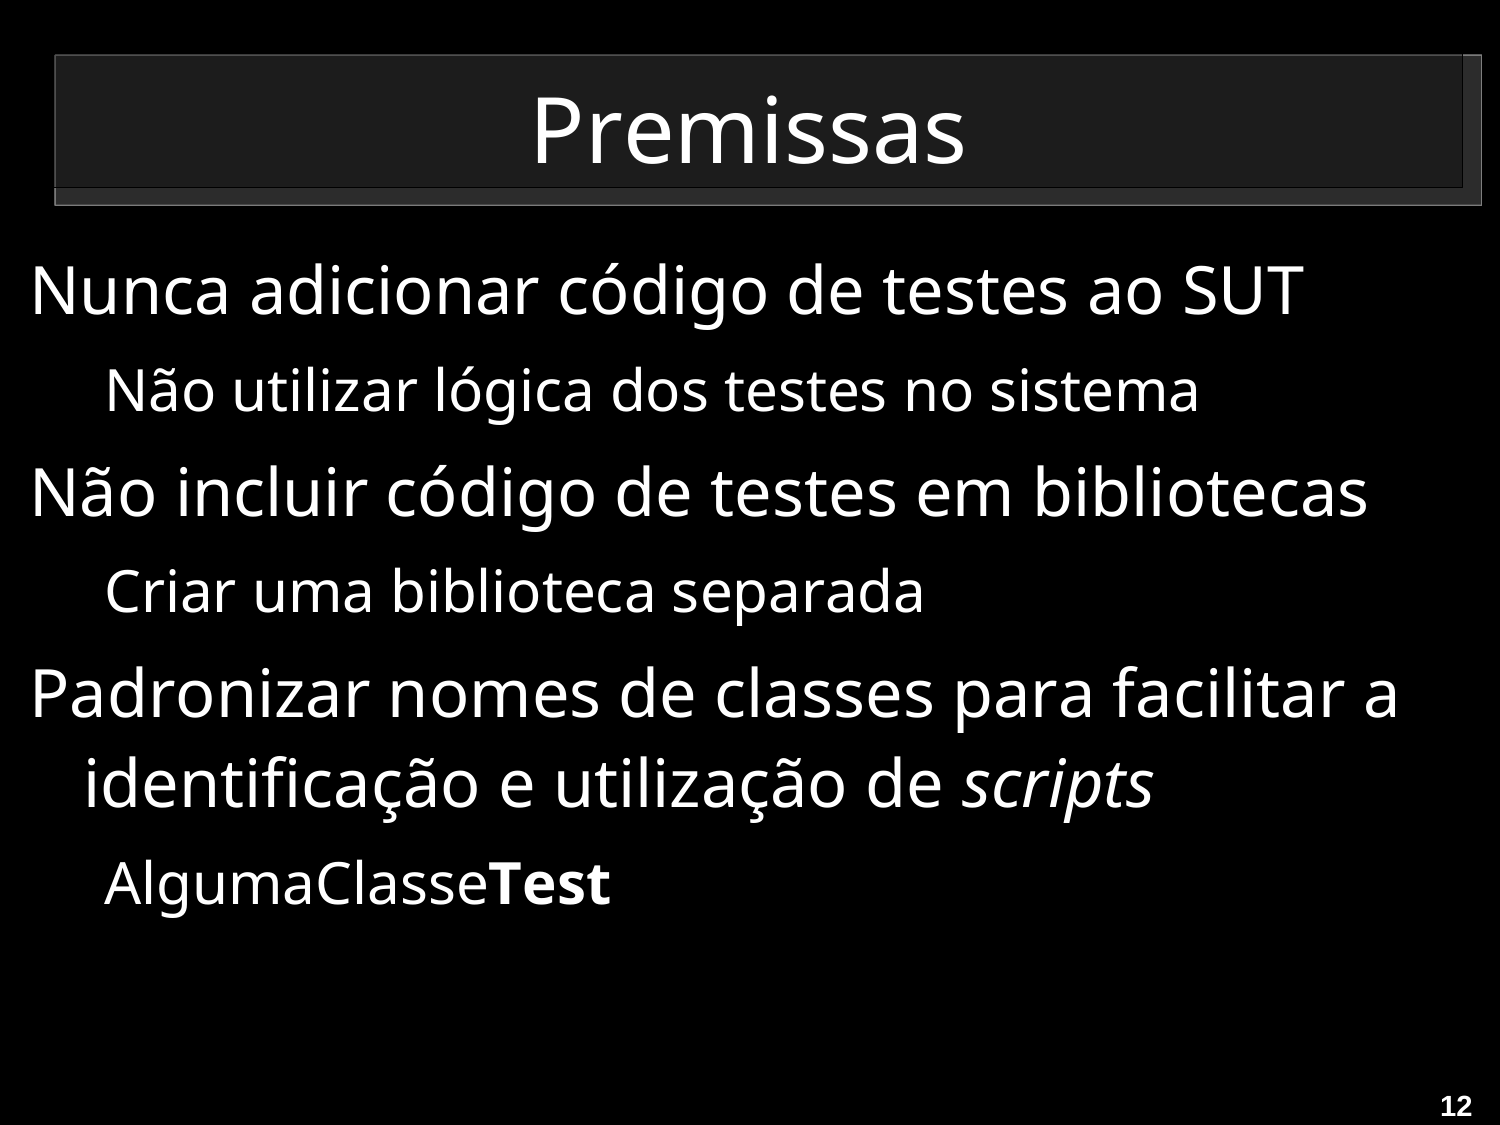

# Premissas
Nunca adicionar código de testes ao SUT
Não utilizar lógica dos testes no sistema
Não incluir código de testes em bibliotecas
Criar uma biblioteca separada
Padronizar nomes de classes para facilitar a identificação e utilização de scripts
AlgumaClasseTest
12